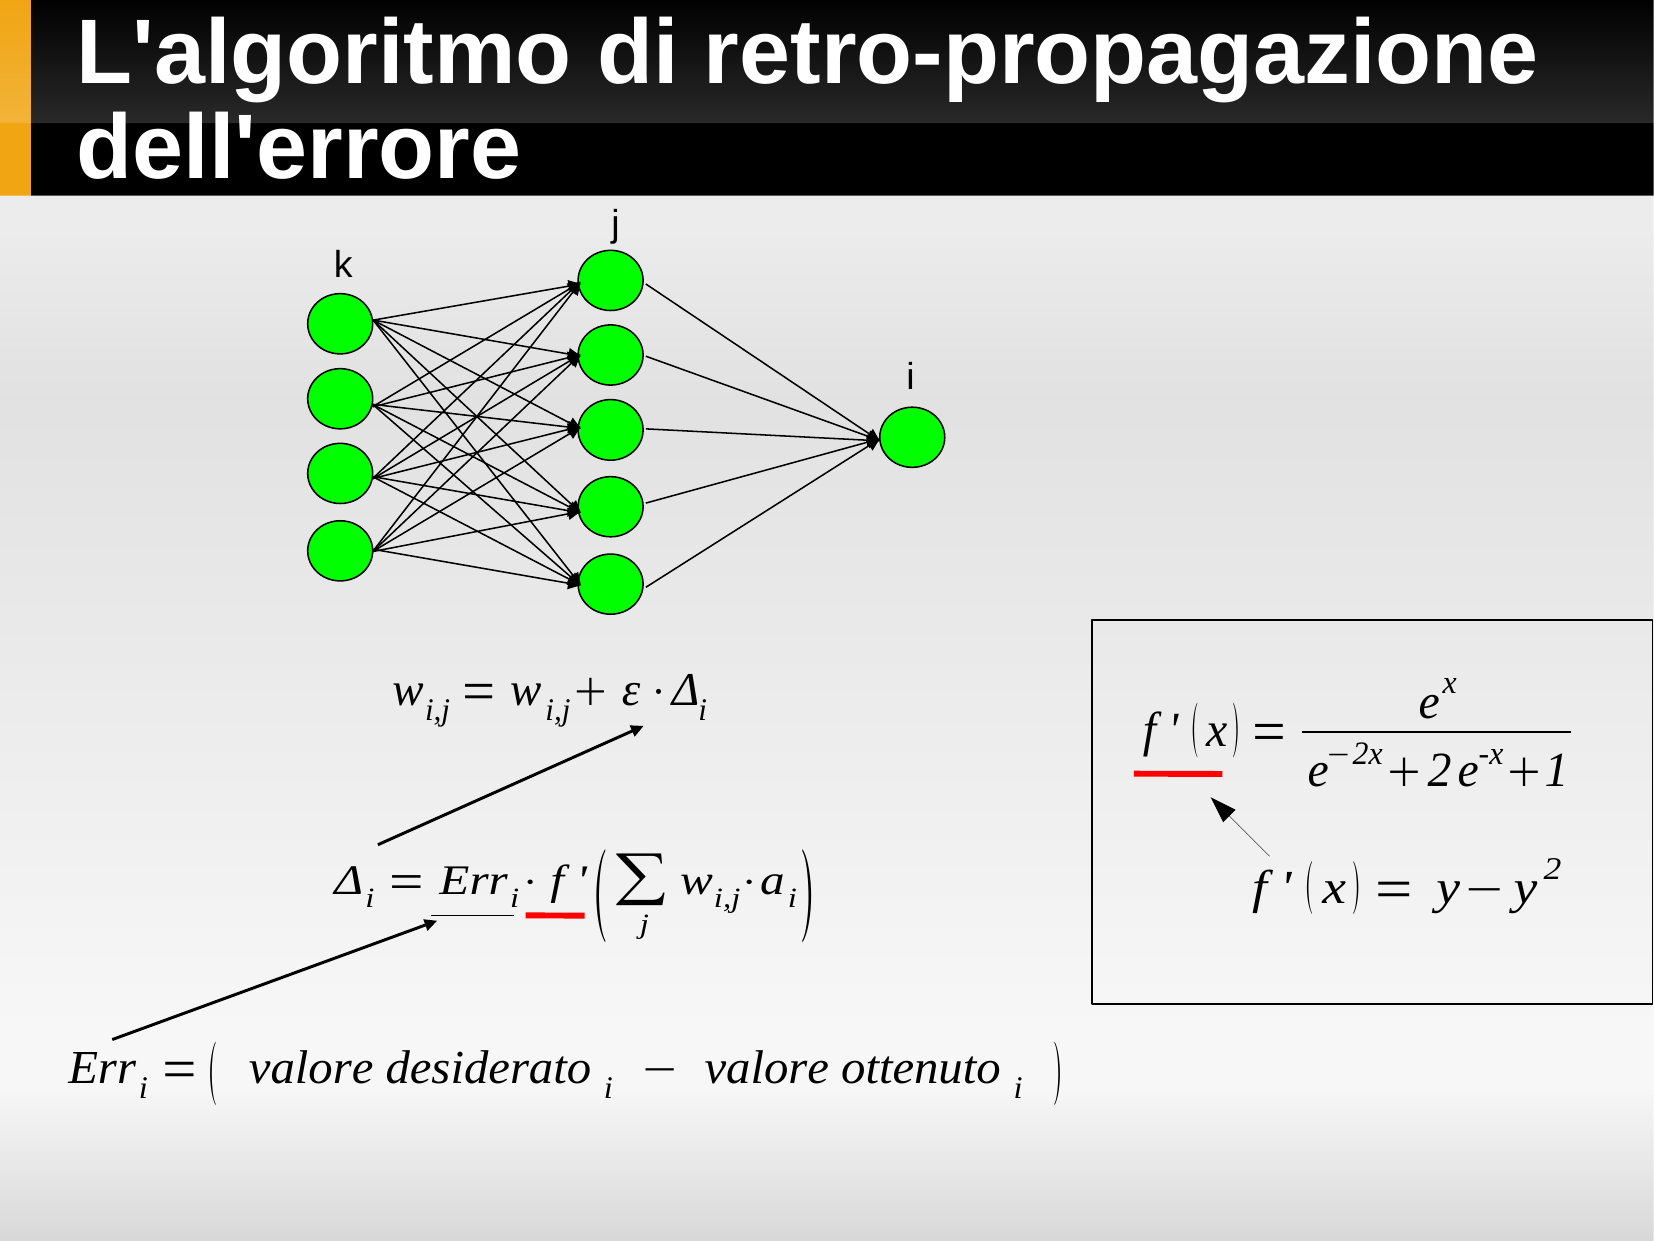

# L'algoritmo di retro-propagazione dell'errore
j
k
i